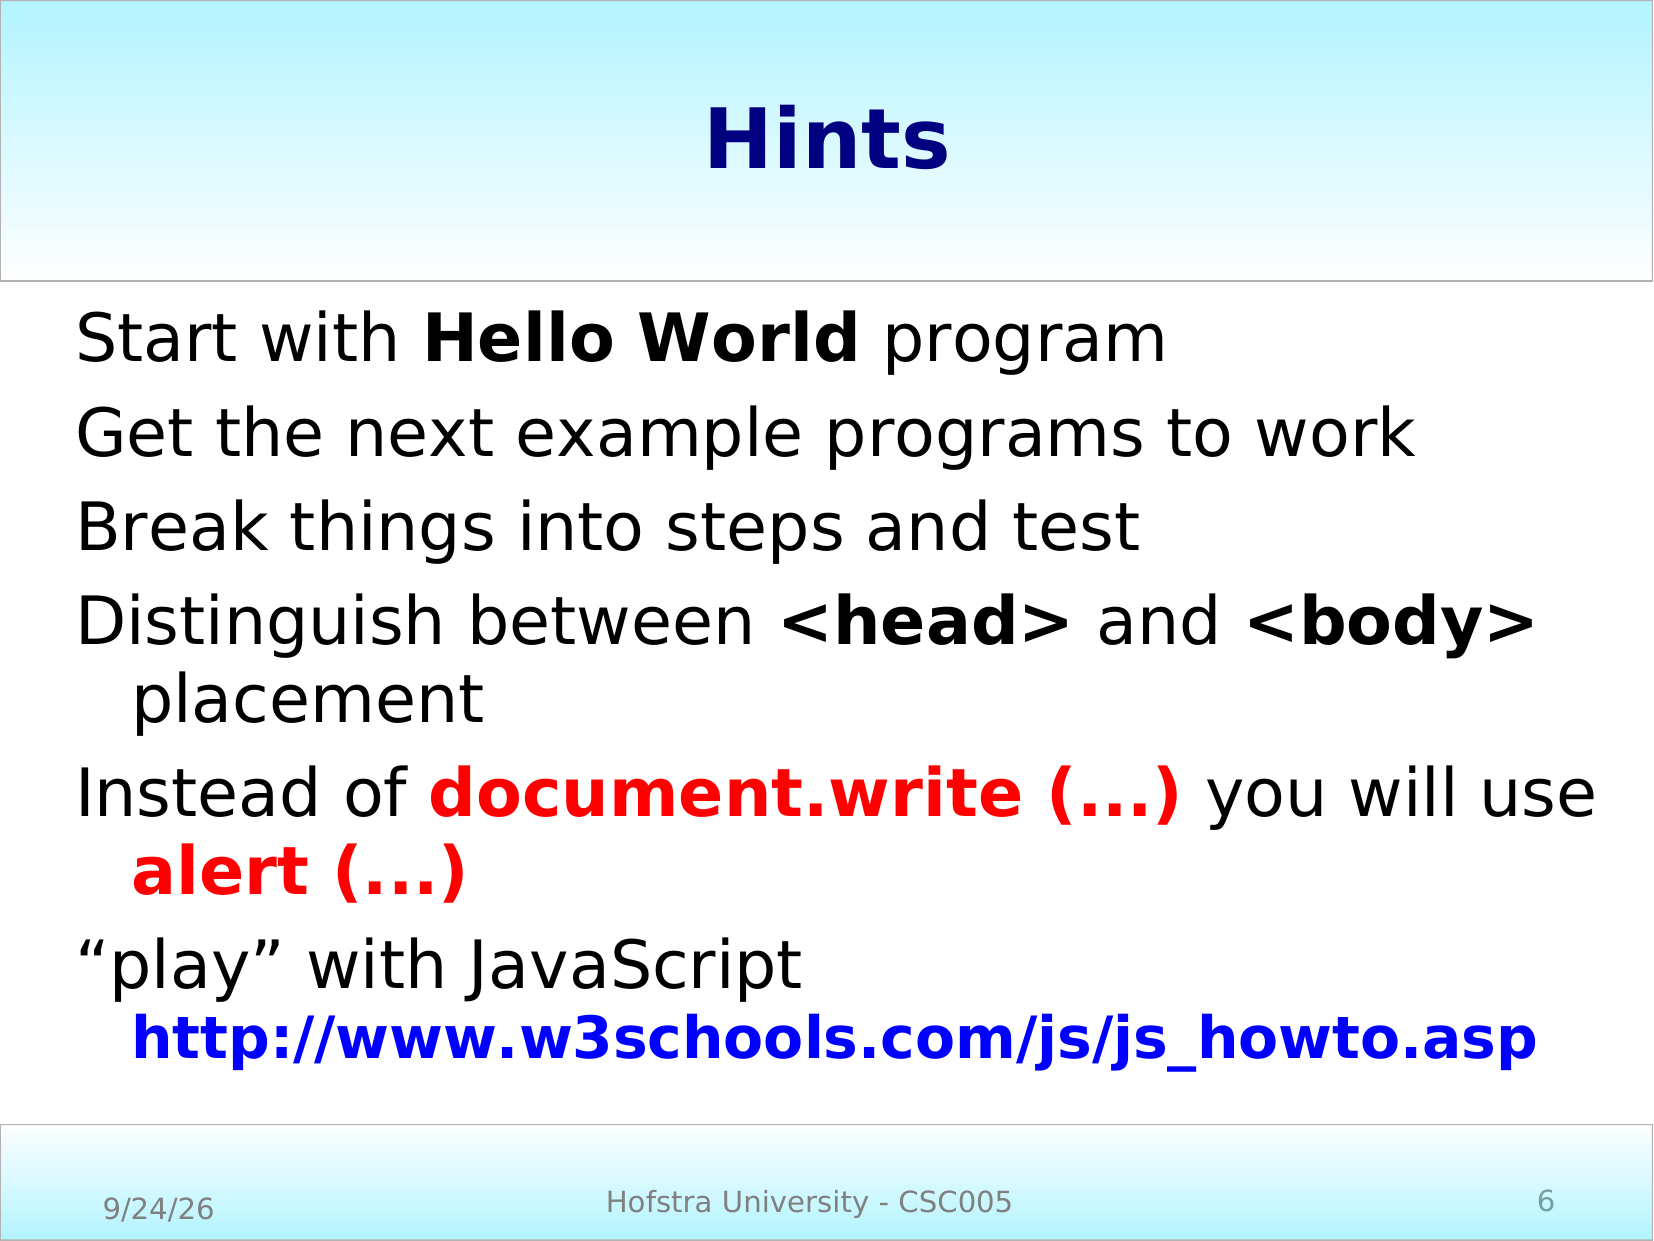

# Hints
Start with Hello World program
Get the next example programs to work
Break things into steps and test
Distinguish between <head> and <body> placement
Instead of document.write (...) you will use alert (...)
“play” with JavaScript
http://www.w3schools.com/js/js_howto.asp
6
Hofstra University - CSC005